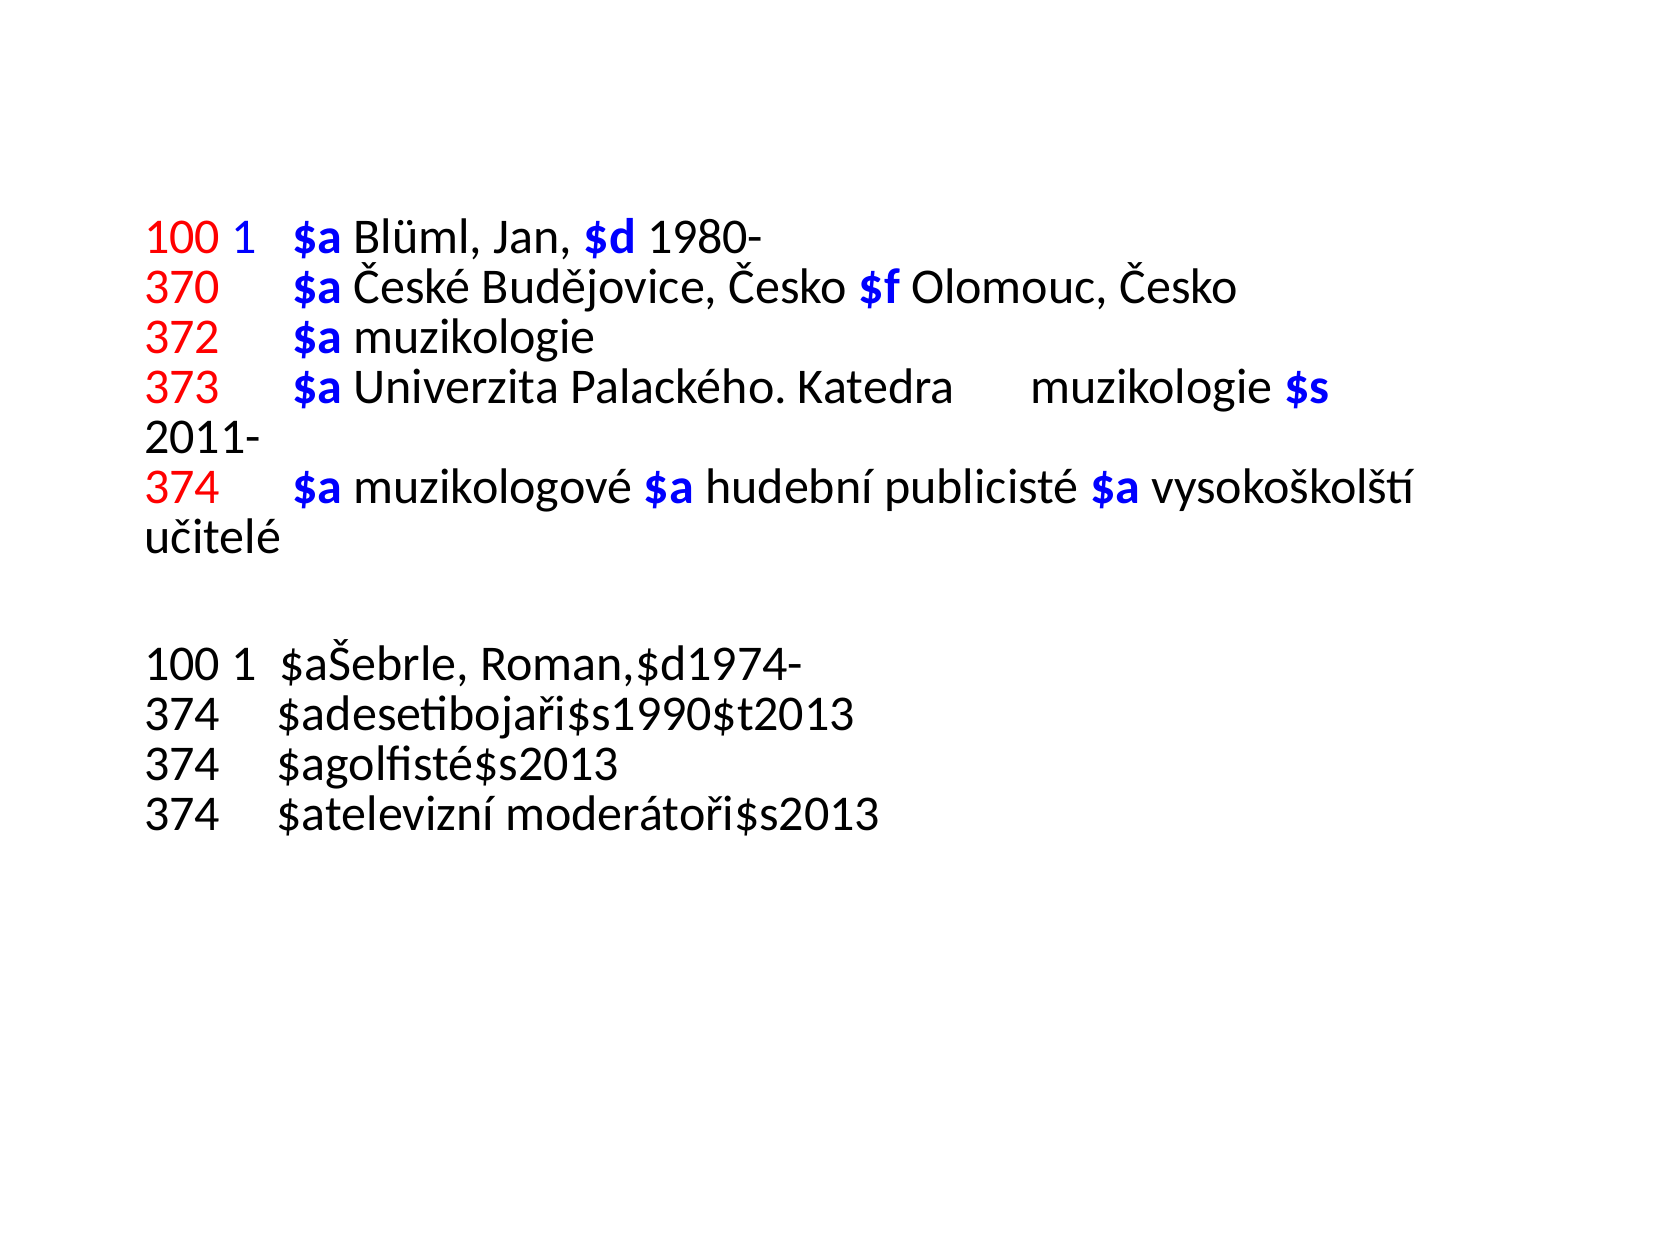

100 1 	$a Blüml, Jan, $d 1980-
370 	$a České Budějovice, Česko $f Olomouc, Česko
372 	$a muzikologie
373 	$a Univerzita Palackého. Katedra 	muzikologie $s 2011-
374 	$a muzikologové $a hudební publicisté $a vysokoškolští učitelé
100 1 $aŠebrle, Roman,$d1974-
374 $adesetibojaři$s1990$t2013
374 $agolfisté$s2013
374 $atelevizní moderátoři$s2013